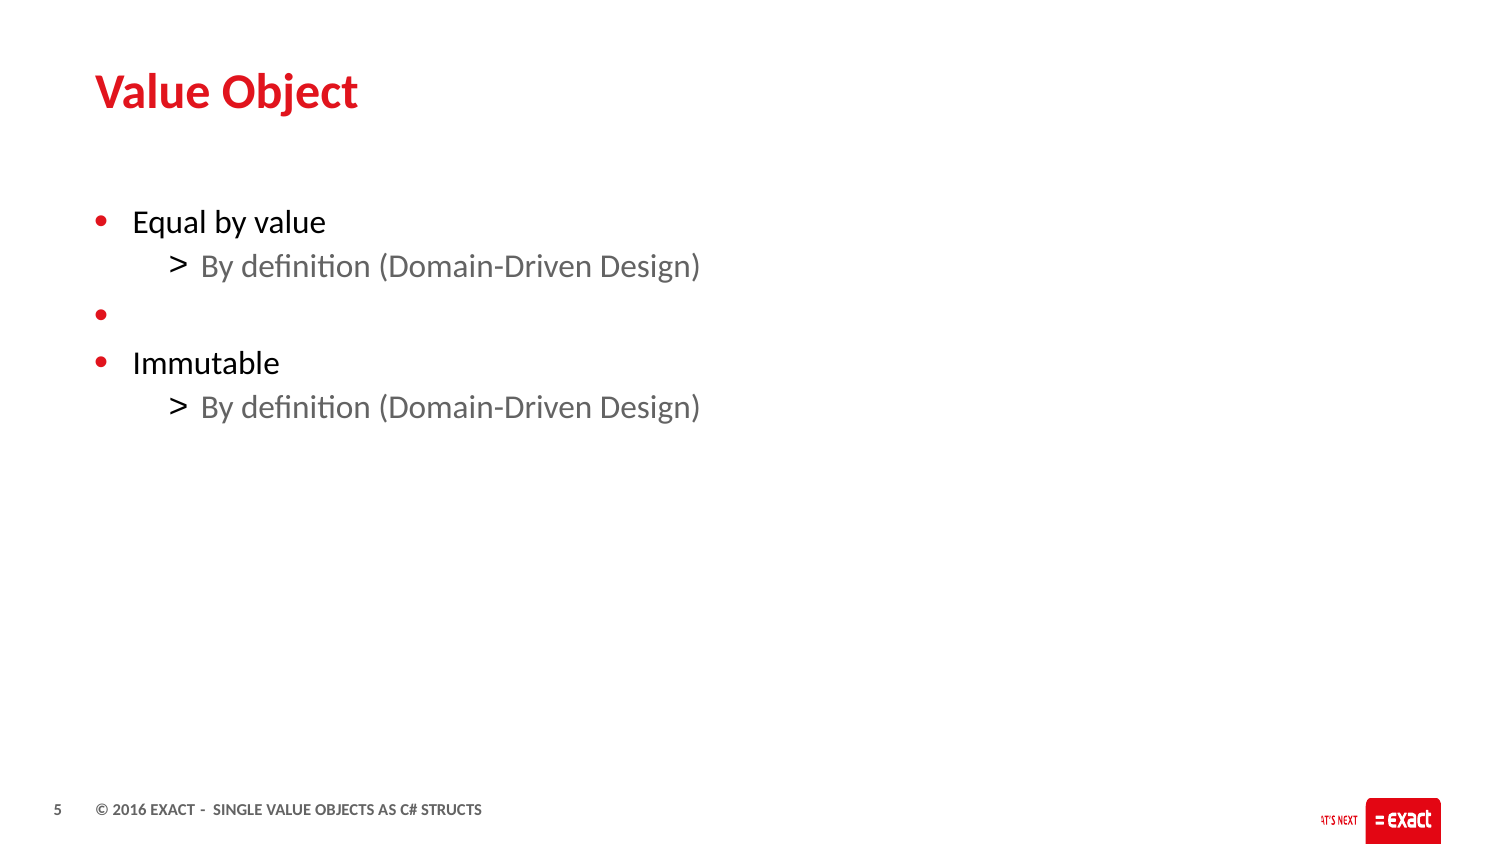

# Value Object
Equal by value
By definition (Domain-Driven Design)
Immutable
By definition (Domain-Driven Design)
- Single Value Objects as C# structs